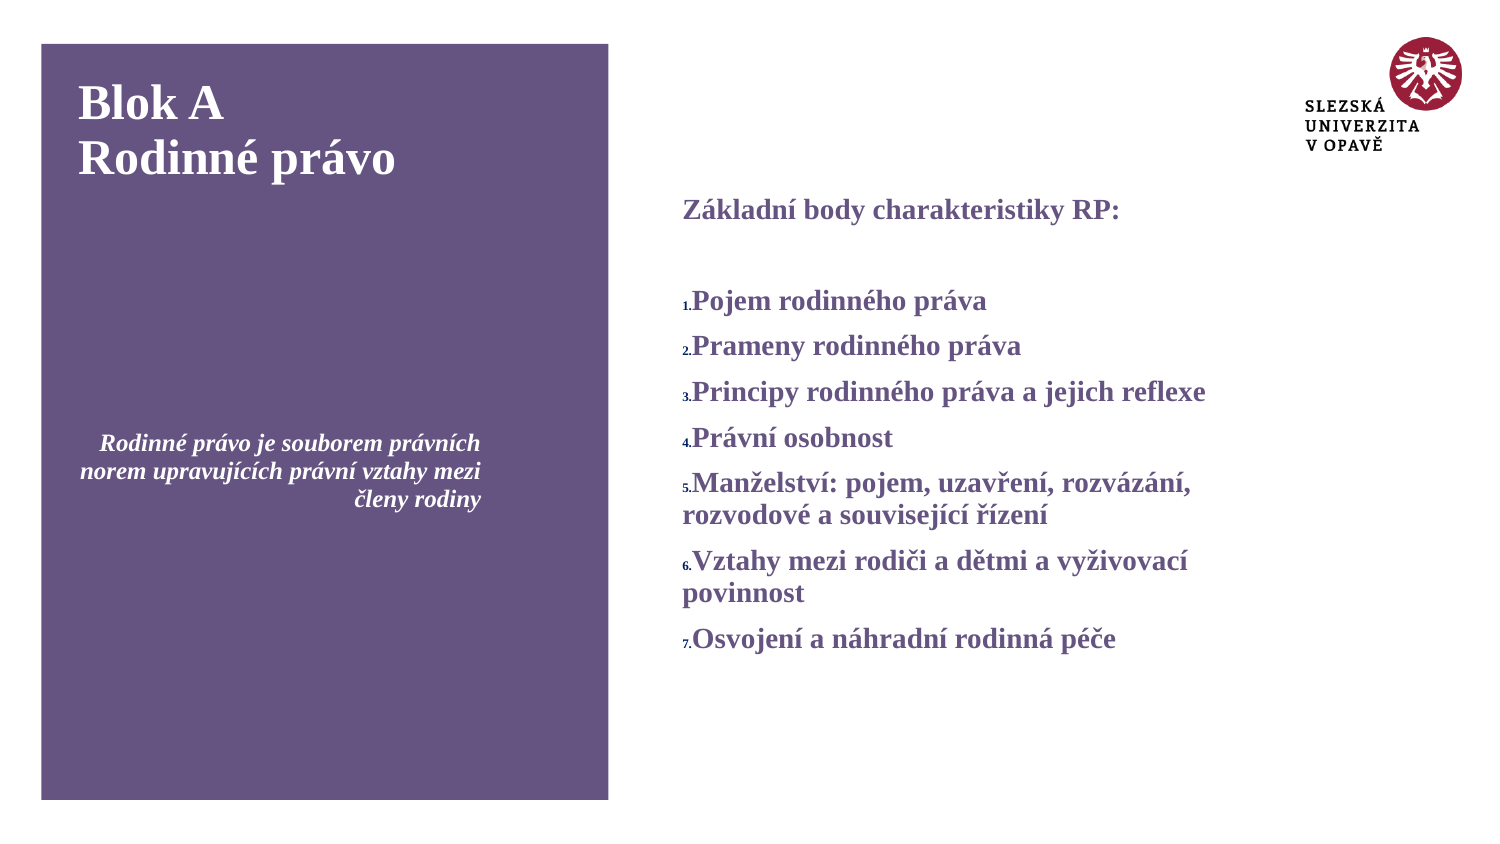

Blok A
Rodinné právo
Základní body charakteristiky RP:
Pojem rodinného práva
Prameny rodinného práva
Principy rodinného práva a jejich reflexe
Právní osobnost
Manželství: pojem, uzavření, rozvázání, rozvodové a související řízení
Vztahy mezi rodiči a dětmi a vyživovací povinnost
Osvojení a náhradní rodinná péče
Rodinné právo je souborem právních norem upravujících právní vztahy mezi členy rodiny